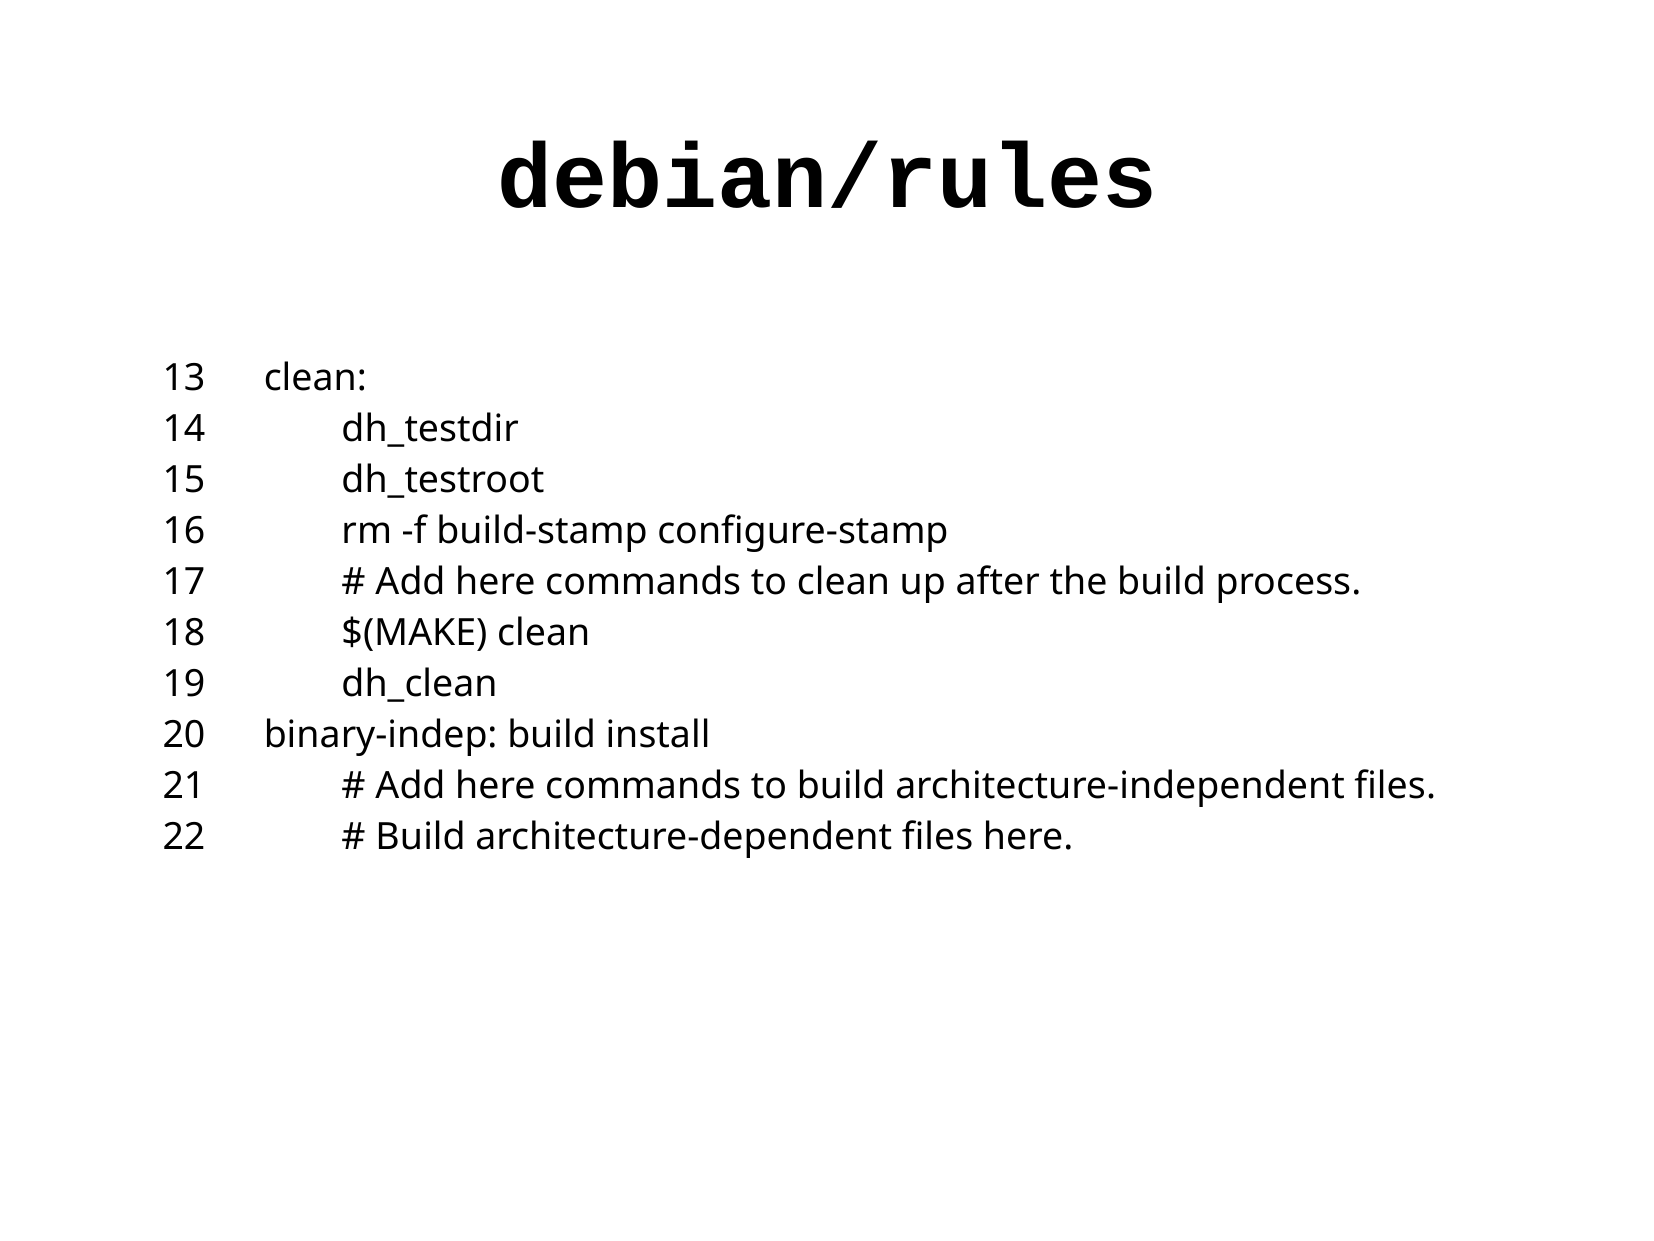

debian/rules
13 clean:
14 dh_testdir
15 dh_testroot
16 rm -f build-stamp configure-stamp
17 # Add here commands to clean up after the build process.
18 $(MAKE) clean
19 dh_clean
20 binary-indep: build install
21 # Add here commands to build architecture-independent files.
22 # Build architecture-dependent files here.